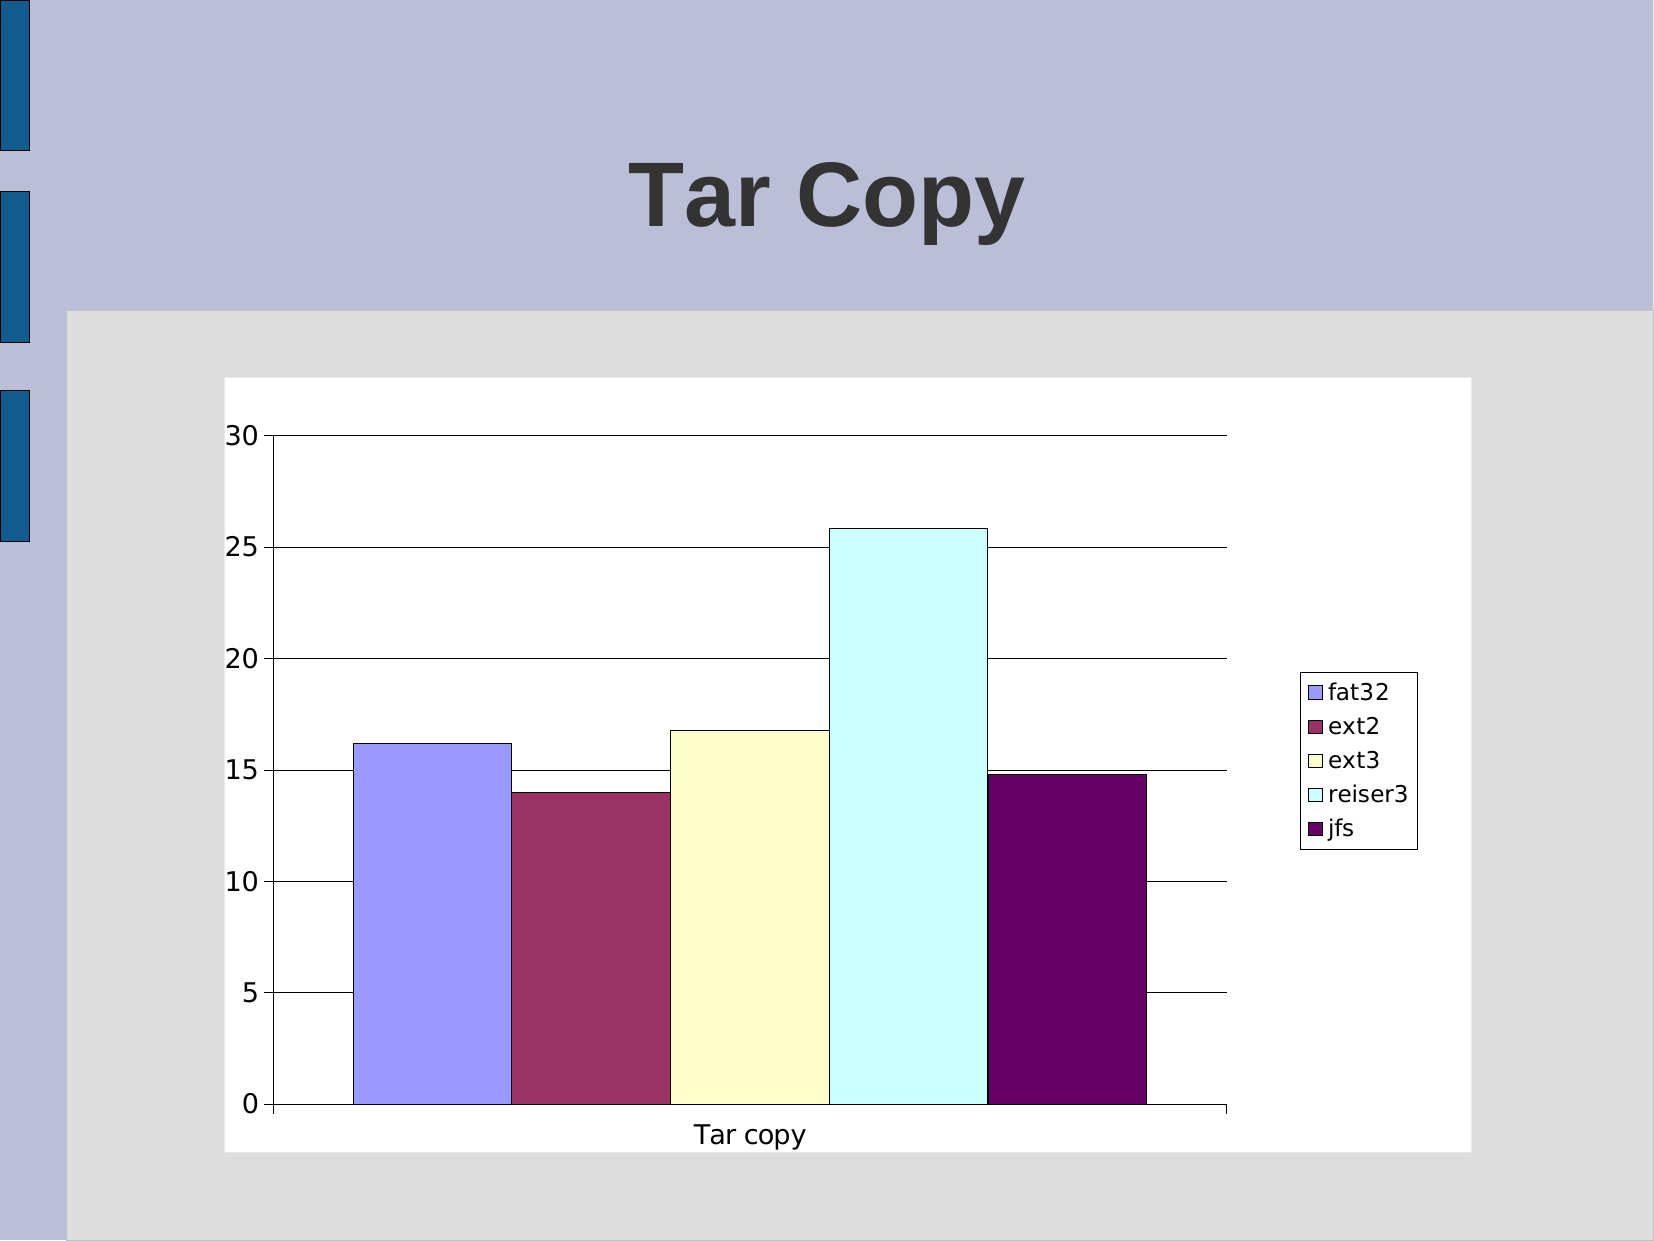

# Tar Copy
### Chart
| Category | fat32 | ext2 | ext3 | reiser3 | jfs |
|---|---|---|---|---|---|
| Tar copy | 16.205 | 13.9925 | 16.7595 | 25.8435 | 14.8225 |